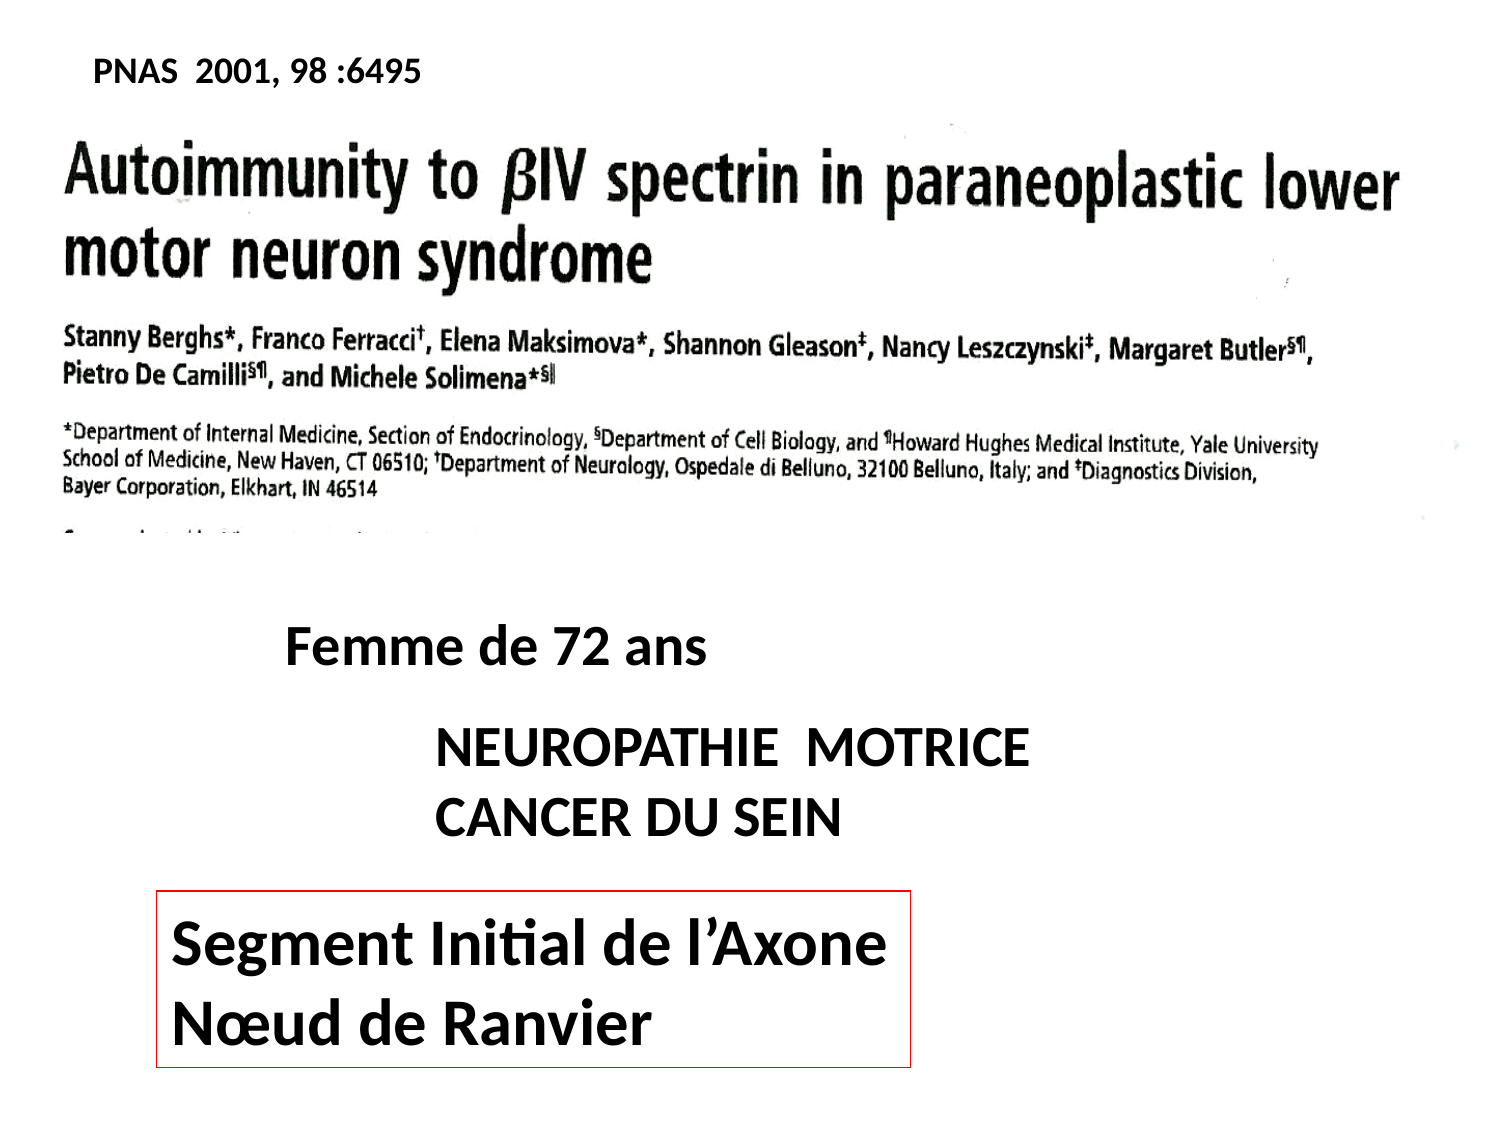

PNAS 2001, 98 :6495
Femme de 72 ans
NEUROPATHIE MOTRICE
CANCER DU SEIN
Segment Initial de l’Axone
Nœud de Ranvier